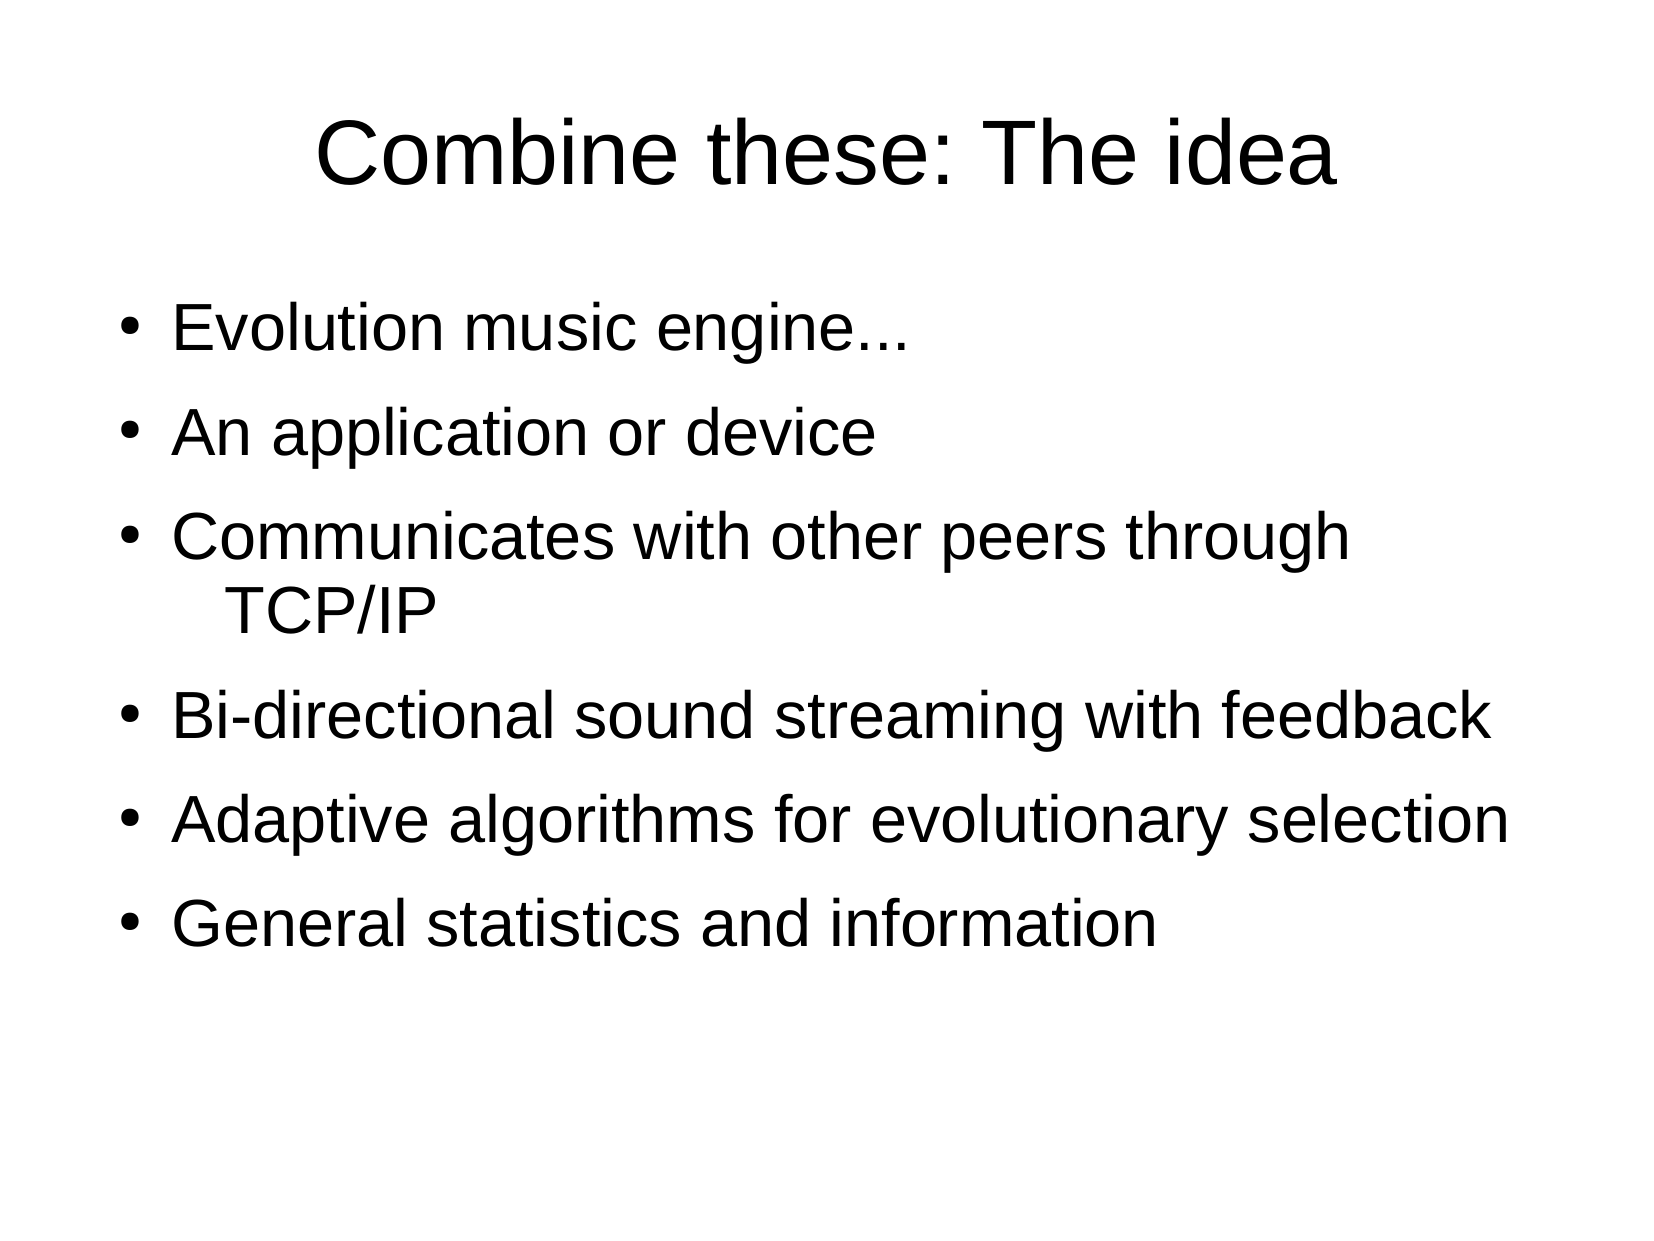

# Combine these: The idea
Evolution music engine...
An application or device
Communicates with other peers through TCP/IP
Bi-directional sound streaming with feedback
Adaptive algorithms for evolutionary selection
General statistics and information